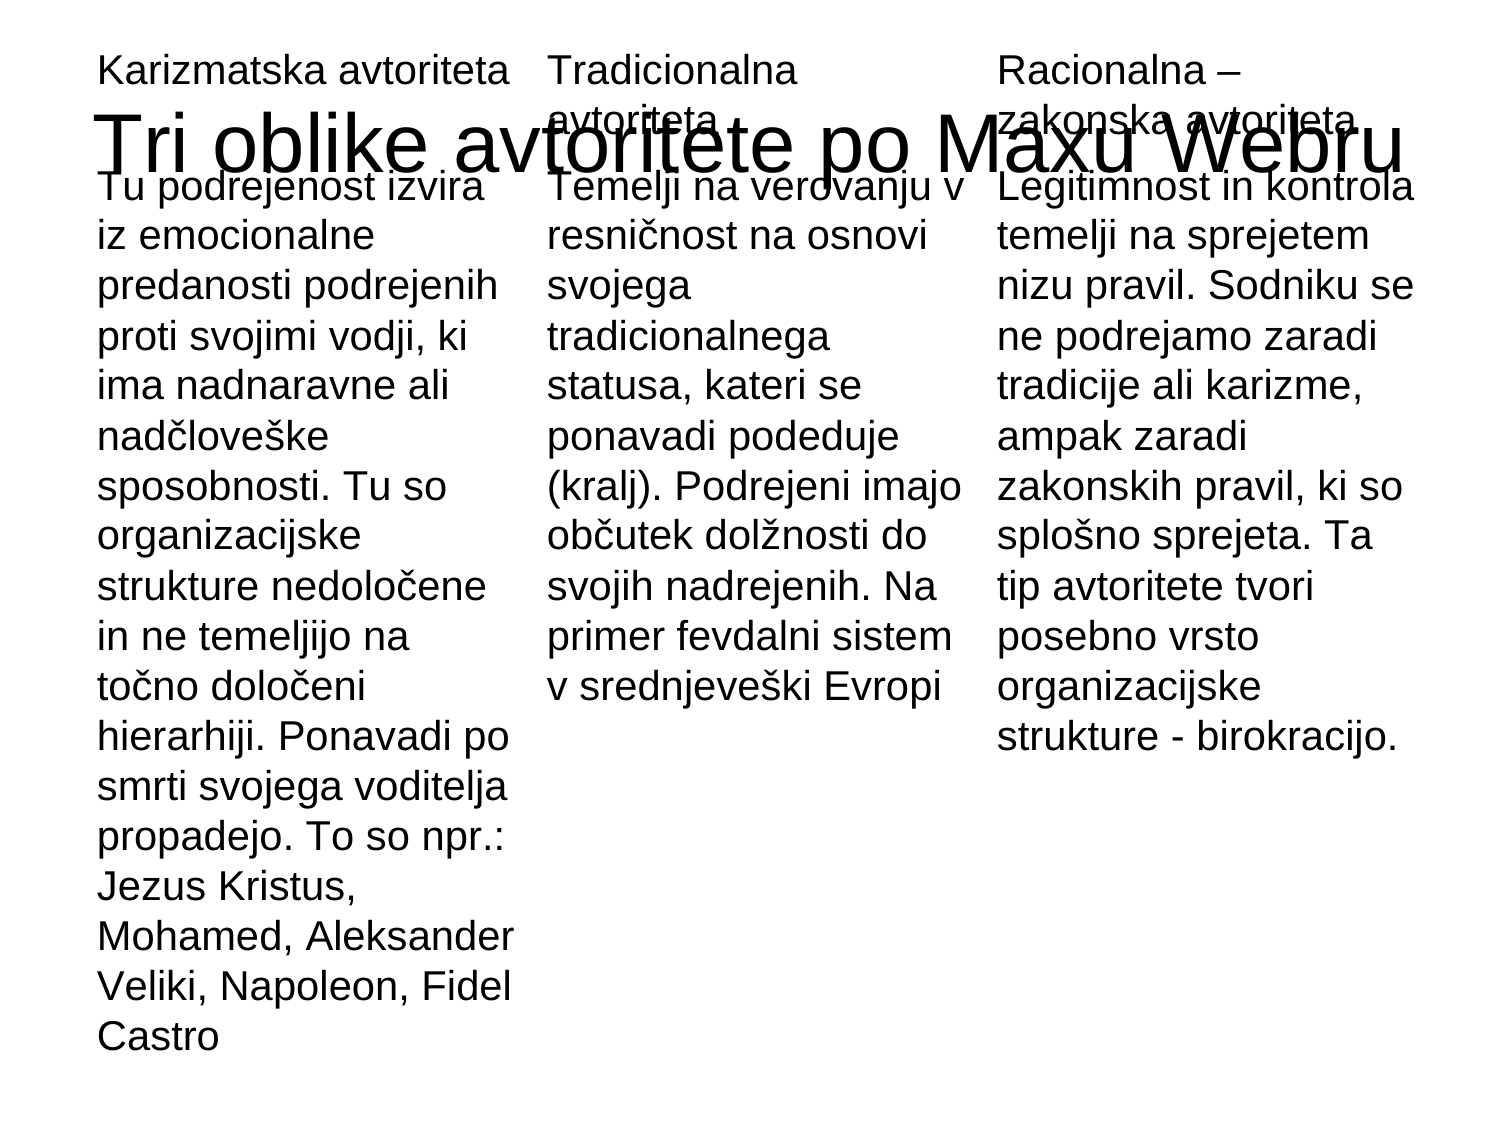

| Karizmatska avtoriteta | Tradicionalna avtoriteta | Racionalna – zakonska avtoriteta |
| --- | --- | --- |
| Tu podrejenost izvira iz emocionalne predanosti podrejenih proti svojimi vodji, ki ima nadnaravne ali nadčloveške sposobnosti. Tu so organizacijske strukture nedoločene in ne temeljijo na točno določeni hierarhiji. Ponavadi po smrti svojega voditelja propadejo. To so npr.: Jezus Kristus, Mohamed, Aleksander Veliki, Napoleon, Fidel Castro | Temelji na verovanju v resničnost na osnovi svojega tradicionalnega statusa, kateri se ponavadi podeduje (kralj). Podrejeni imajo občutek dolžnosti do svojih nadrejenih. Na primer fevdalni sistem v srednjeveški Evropi | Legitimnost in kontrola temelji na sprejetem nizu pravil. Sodniku se ne podrejamo zaradi tradicije ali karizme, ampak zaradi zakonskih pravil, ki so splošno sprejeta. Ta tip avtoritete tvori posebno vrsto organizacijske strukture - birokracijo. |
# Tri oblike avtoritete po Maxu Webru